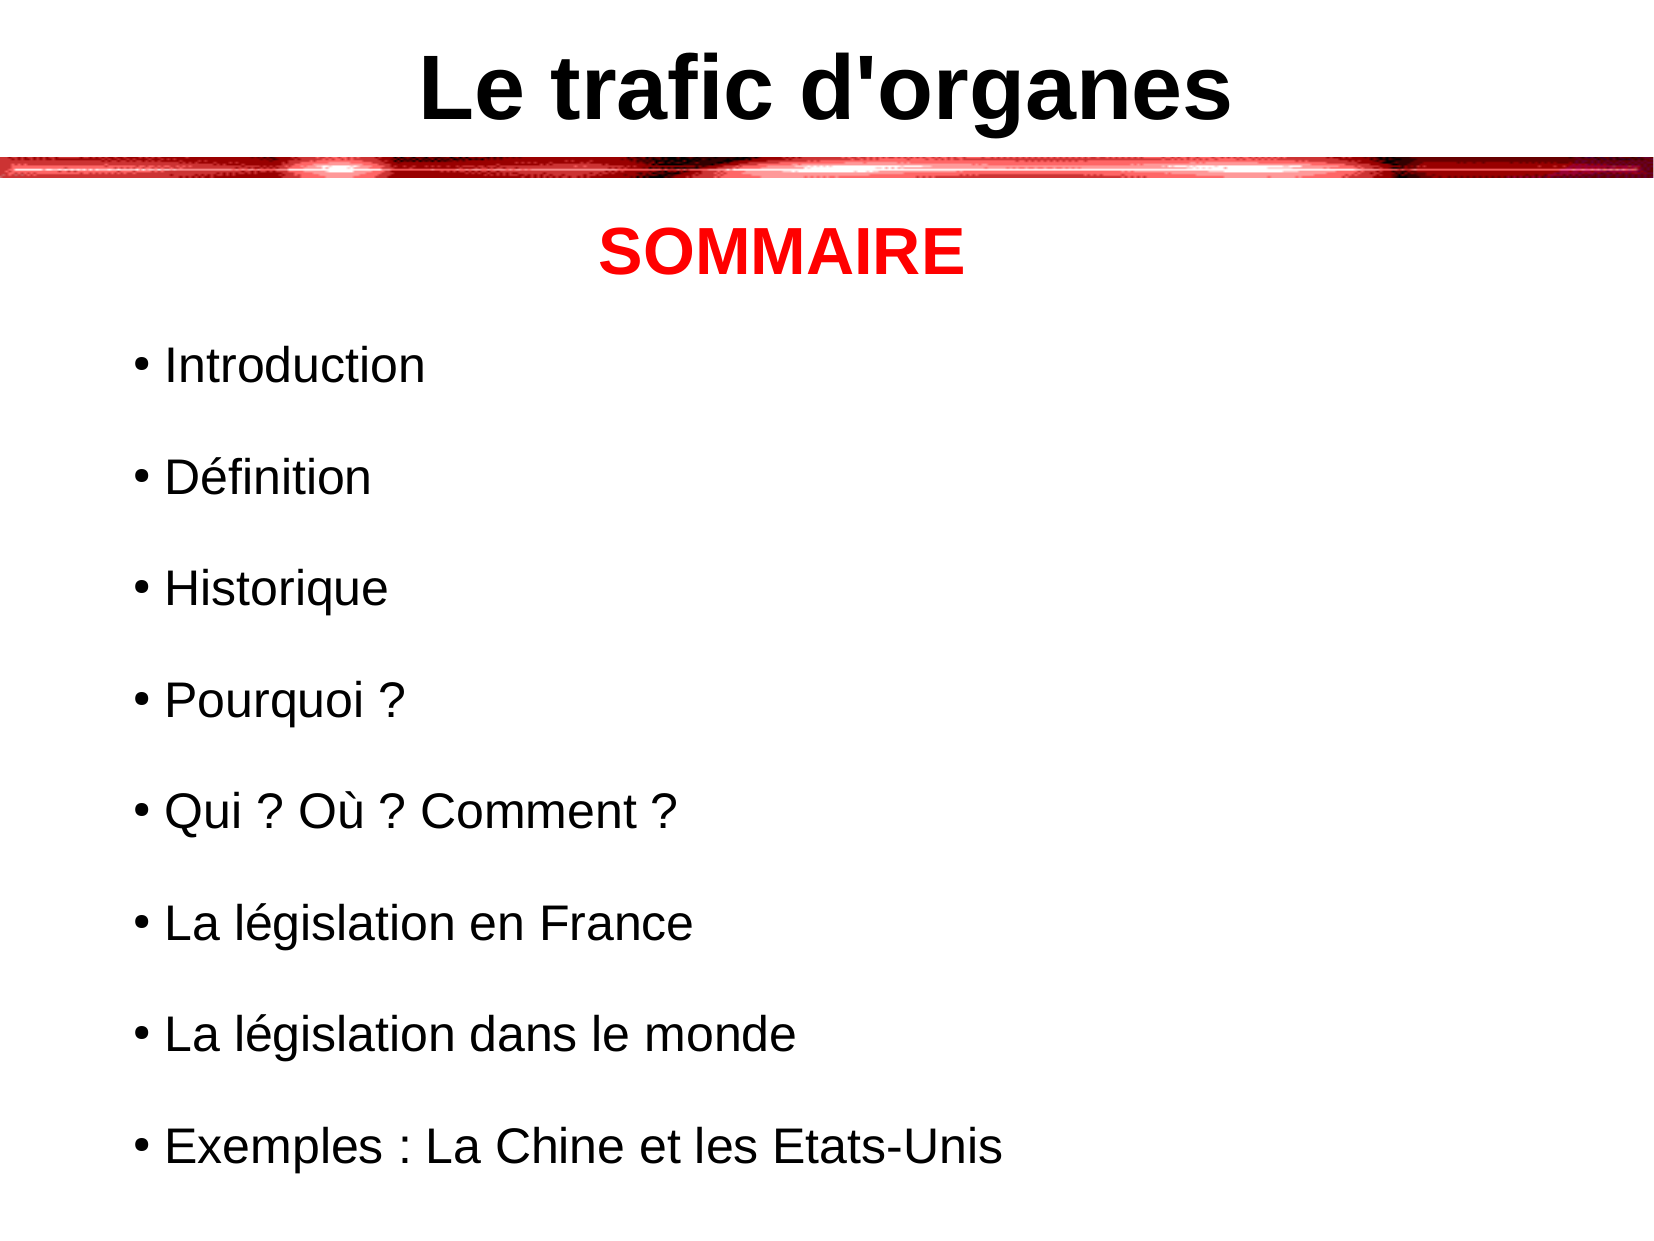

Le trafic d'organes
SOMMAIRE
 Introduction
 Définition
 Historique
 Pourquoi ?
 Qui ? Où ? Comment ?
 La législation en France
 La législation dans le monde
 Exemples : La Chine et les Etats-Unis